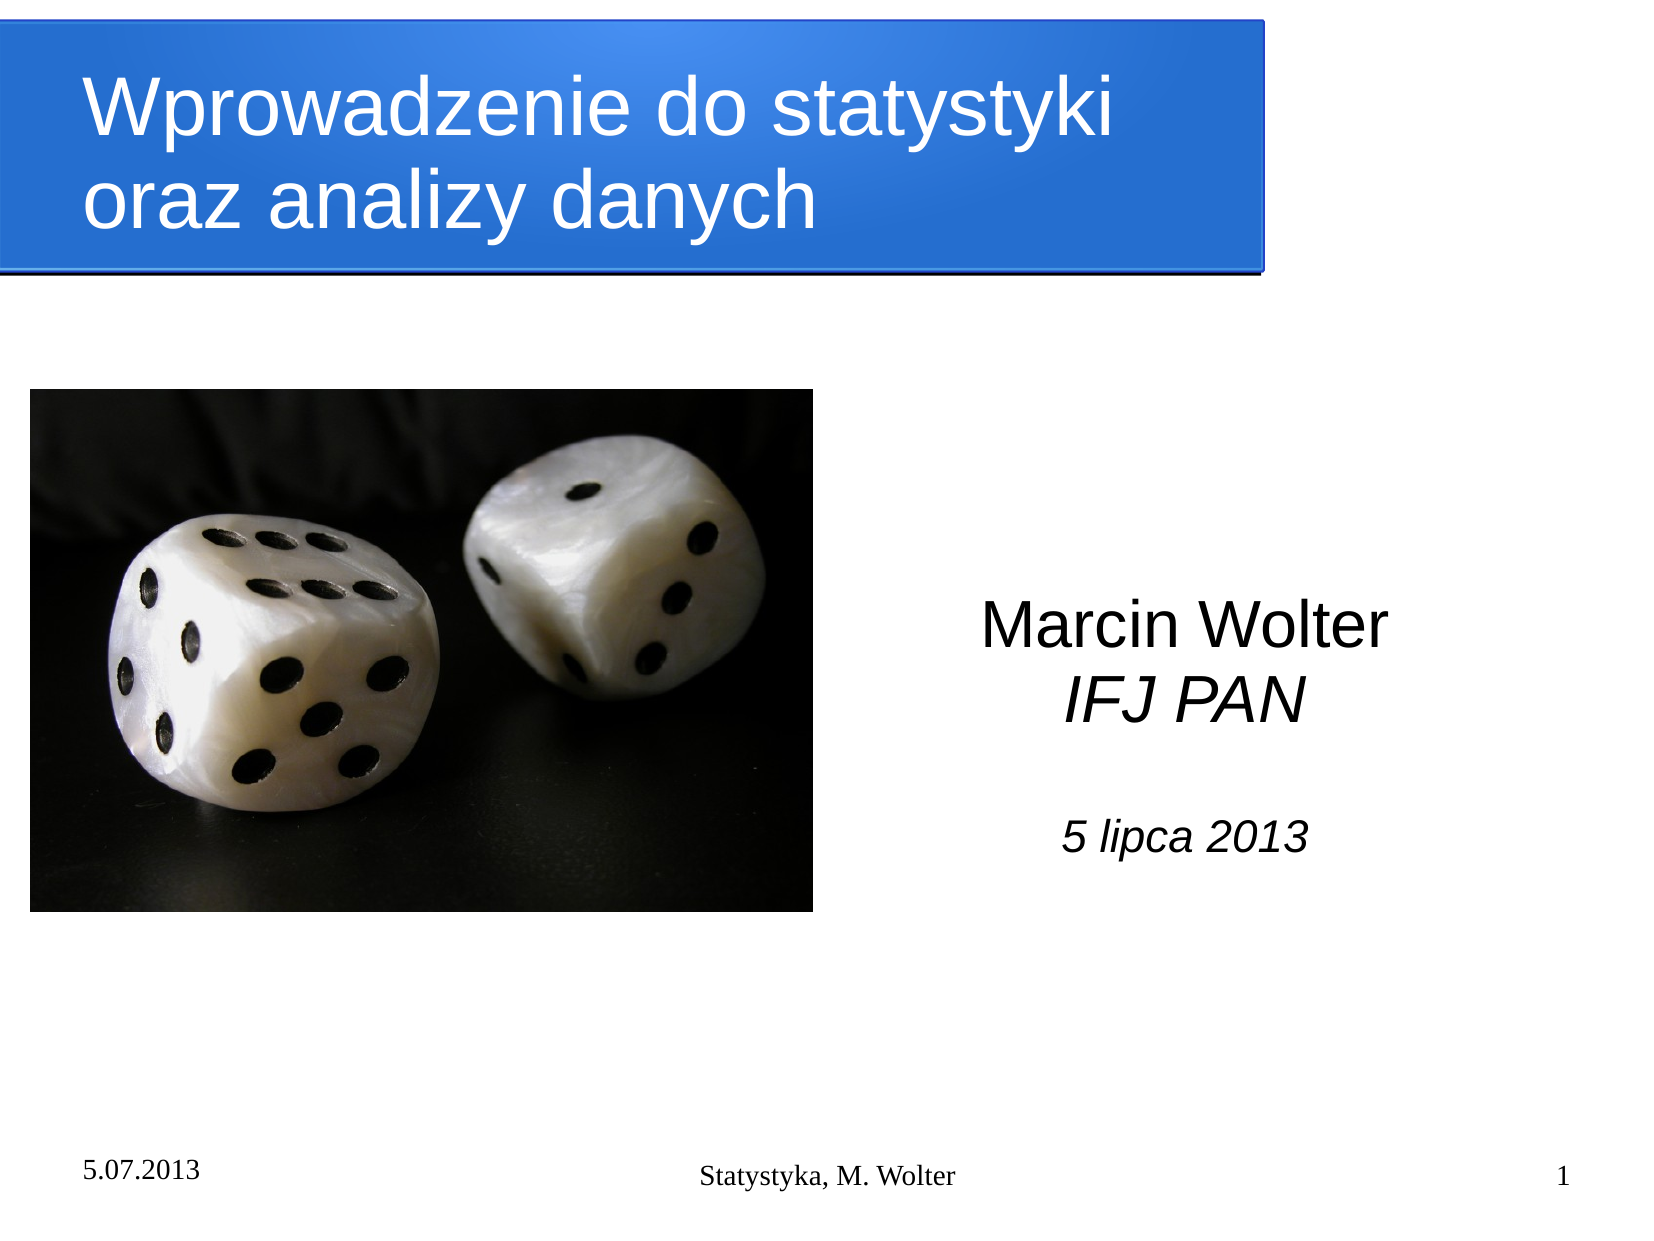

# Wprowadzenie do statystyki oraz analizy danych
Marcin Wolter
IFJ PAN
5 lipca 2013
5.07.2013
Statystyka, M. Wolter
1